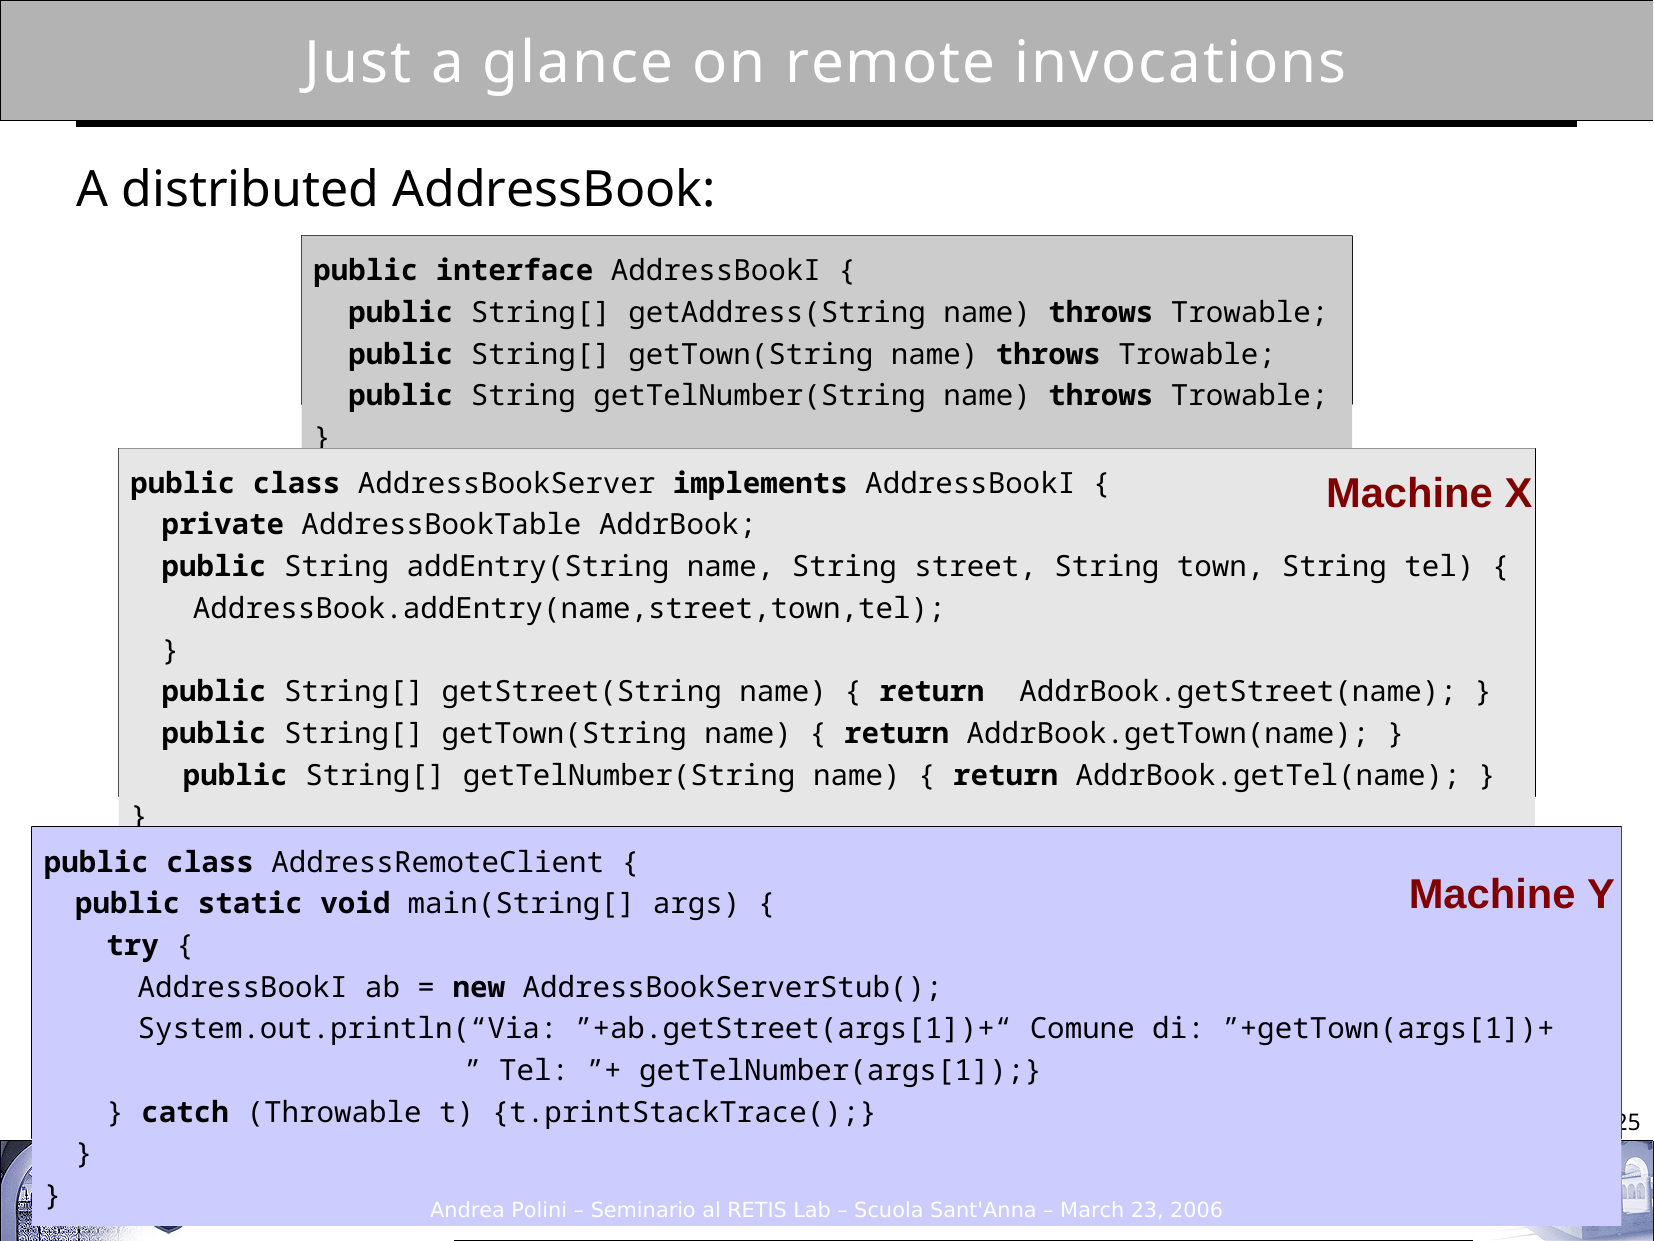

# Just a glance on remote invocations
A distributed AddressBook:
public interface AddressBookI {
 public String[] getAddress(String name) throws Trowable;
 public String[] getTown(String name) throws Trowable;
 public String getTelNumber(String name) throws Trowable;
}
public class AddressBookServer implements AddressBookI {
	private AddressBookTable AddrBook;
	public String addEntry(String name, String street, String town, String tel) {
		AddressBook.addEntry(name,street,town,tel);
	}
	public String[] getStreet(String name) { return AddrBook.getStreet(name); }
	public String[] getTown(String name) { return AddrBook.getTown(name); }
 public String[] getTelNumber(String name) { return AddrBook.getTel(name); }
}
Machine X
public class AddressRemoteClient {
	public static void main(String[] args) {
		try {
			AddressBookI ab = new AddressBookServerStub();
			System.out.println(“Via: ”+ab.getStreet(args[1])+“ Comune di: ”+getTown(args[1])+
 ” Tel: ”+ getTelNumber(args[1]);}
		} catch (Throwable t) {t.printStackTrace();}
	}
}
Machine Y
25
Andrea Polini – Seminario al RETIS Lab – Scuola Sant'Anna – March 23, 2006